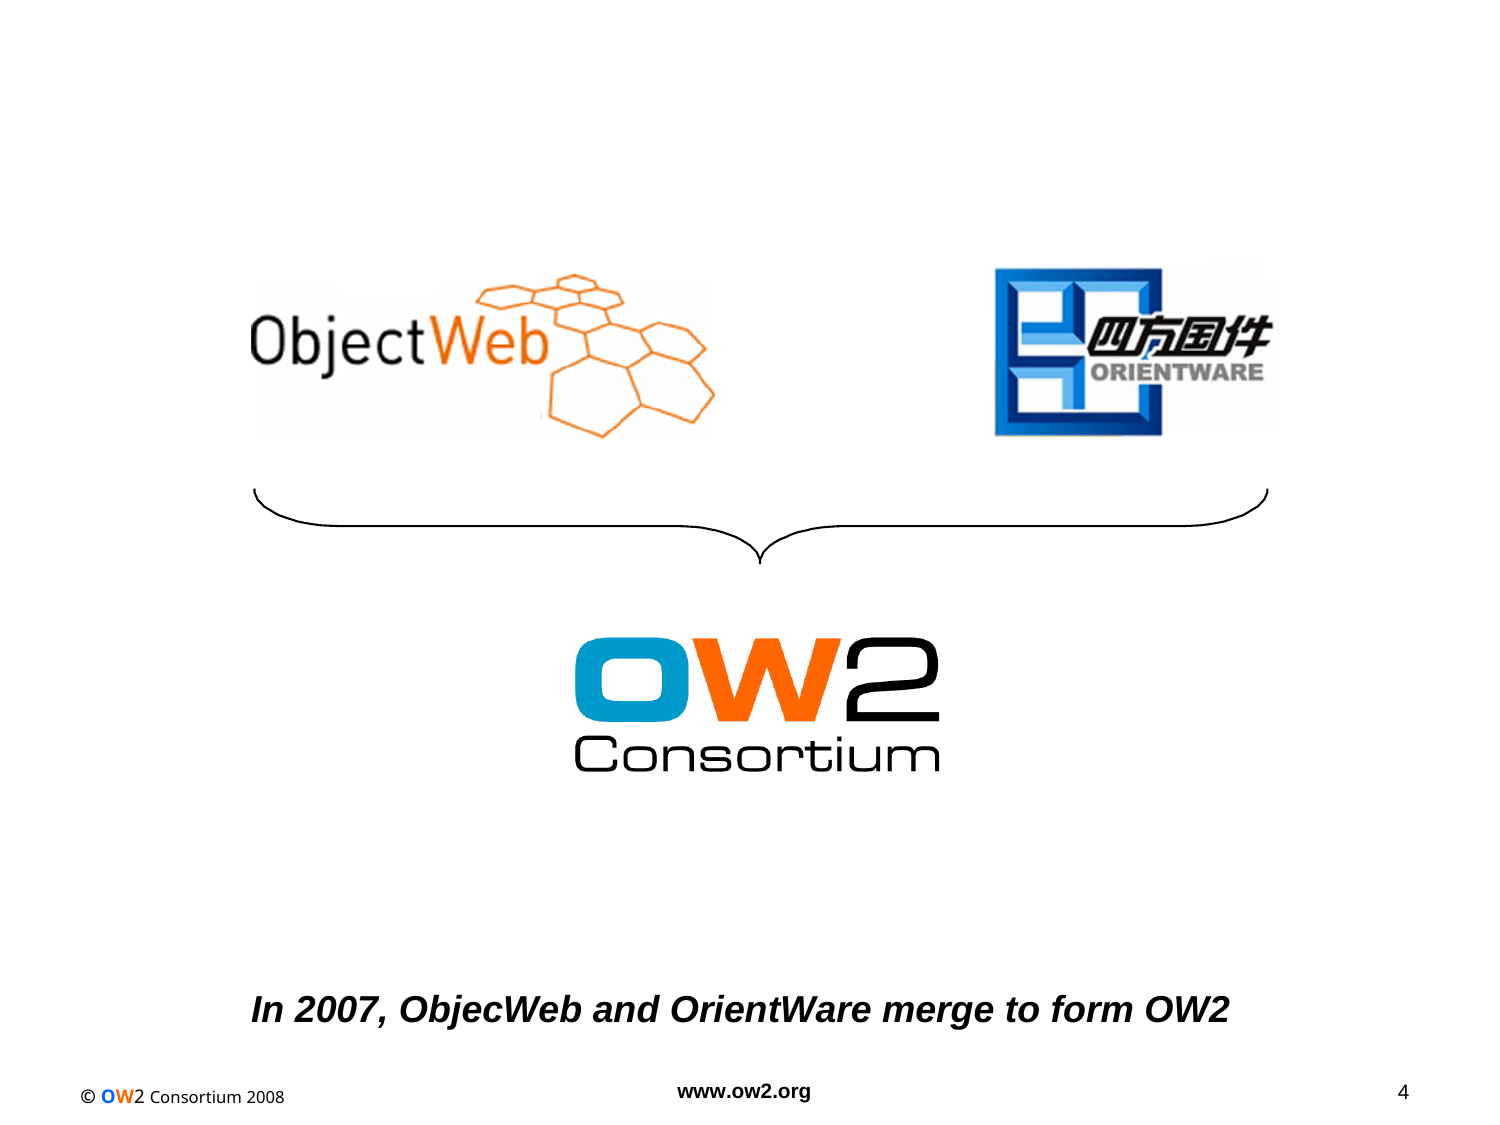

In 2007, ObjecWeb and OrientWare merge to form OW2
4